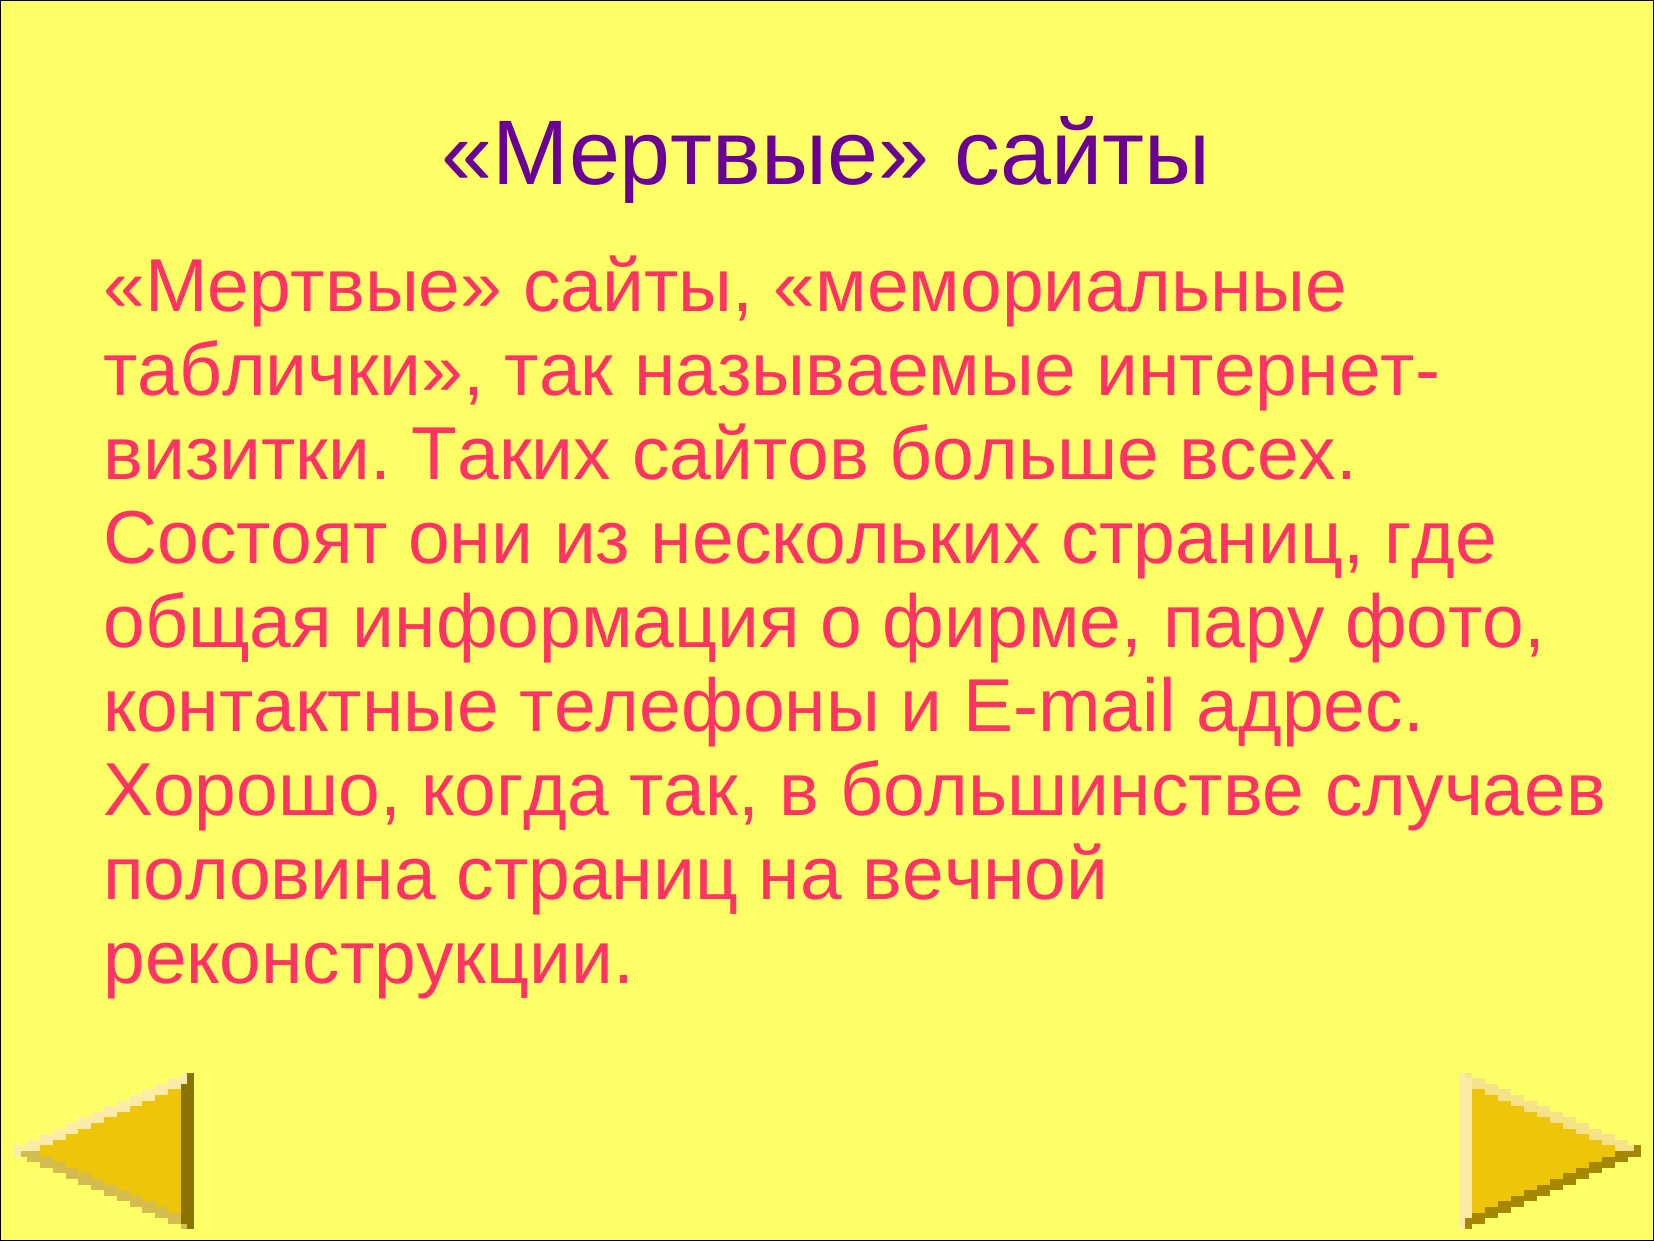

# «Мертвые» сайты
«Мертвые» сайты, «мемориальные таблички», так называемые интернет-визитки. Таких сайтов больше всех. Состоят они из нескольких страниц, где общая информация о фирме, пару фото, контактные телефоны и E-mail адрес. Хорошо, когда так, в большинстве случаев половина страниц на вечной реконструкции.